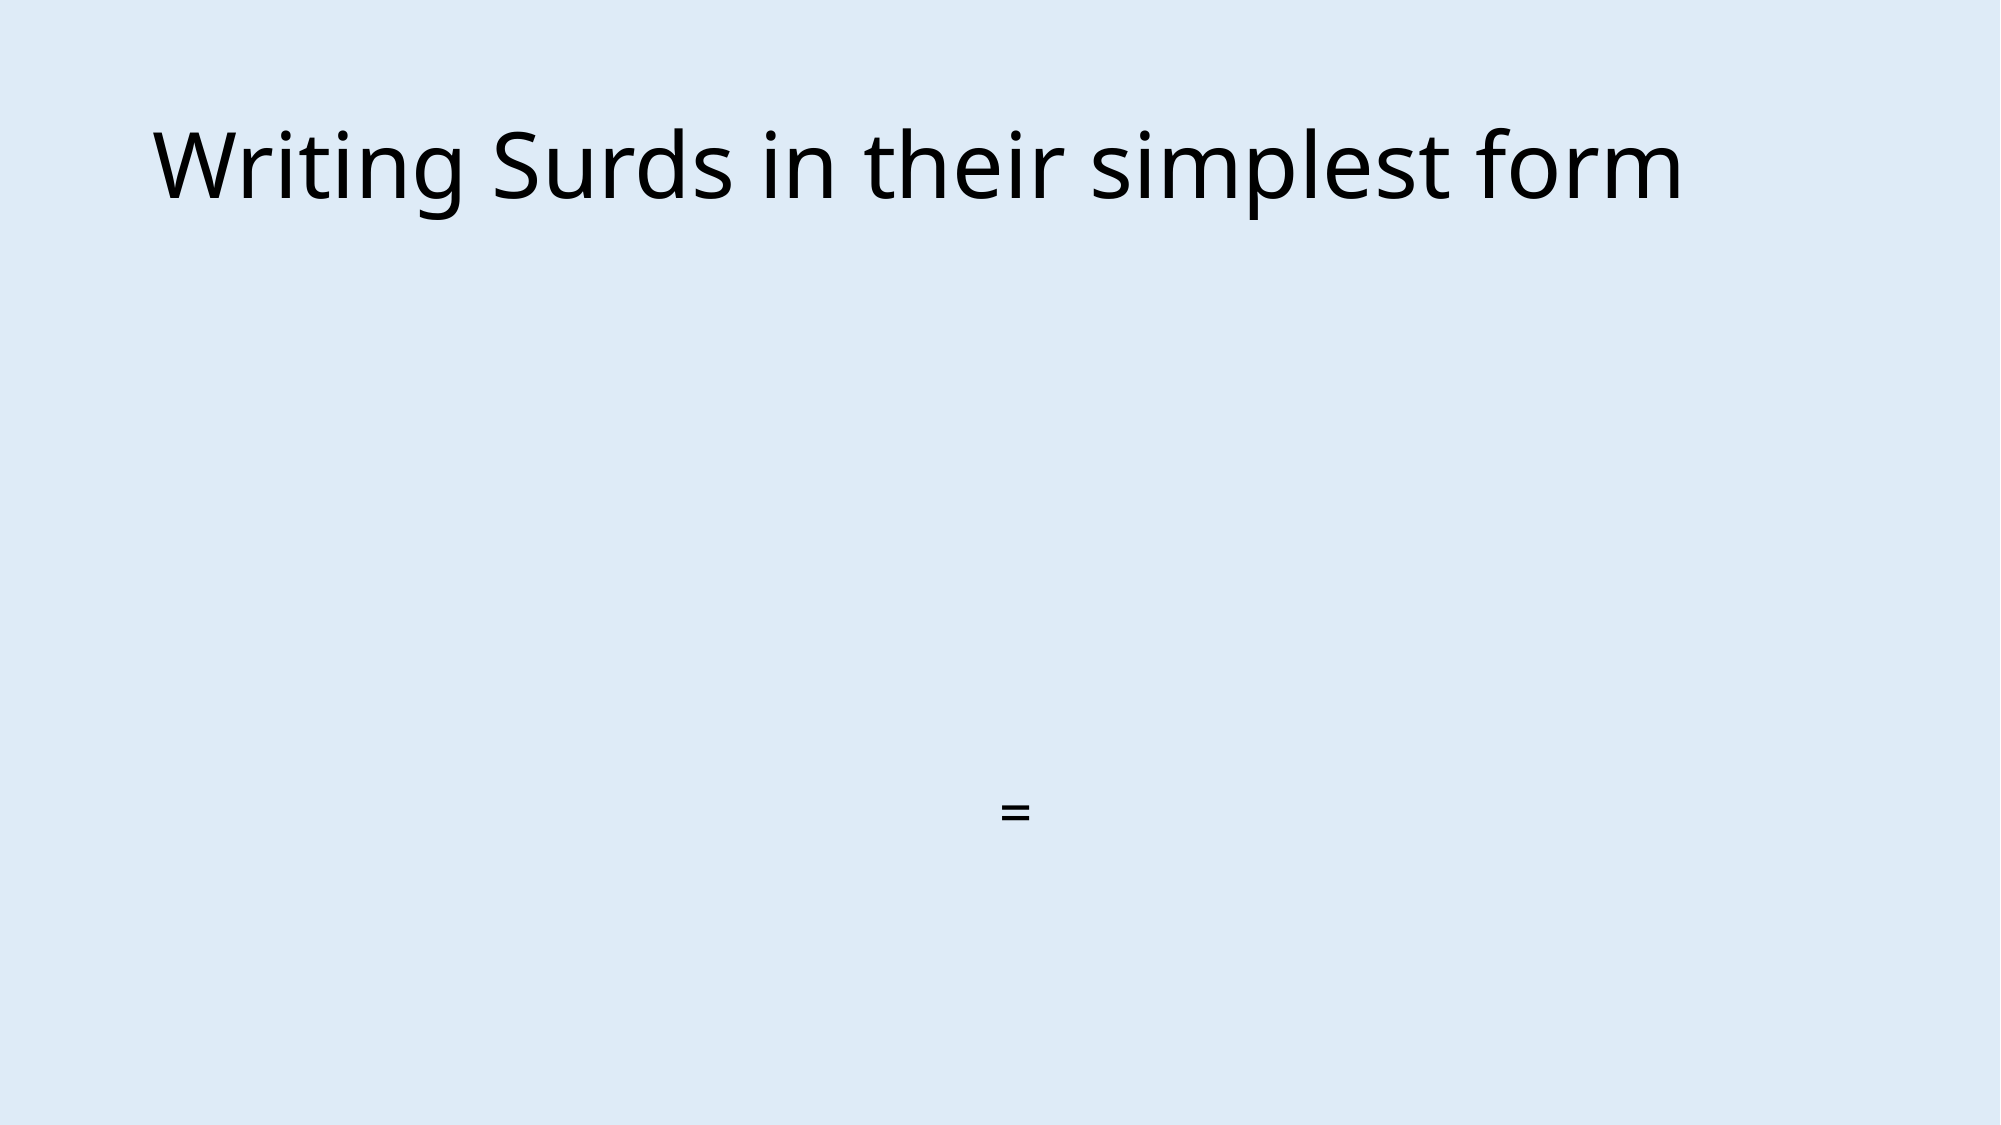

# Writing Surds in their simplest form
=